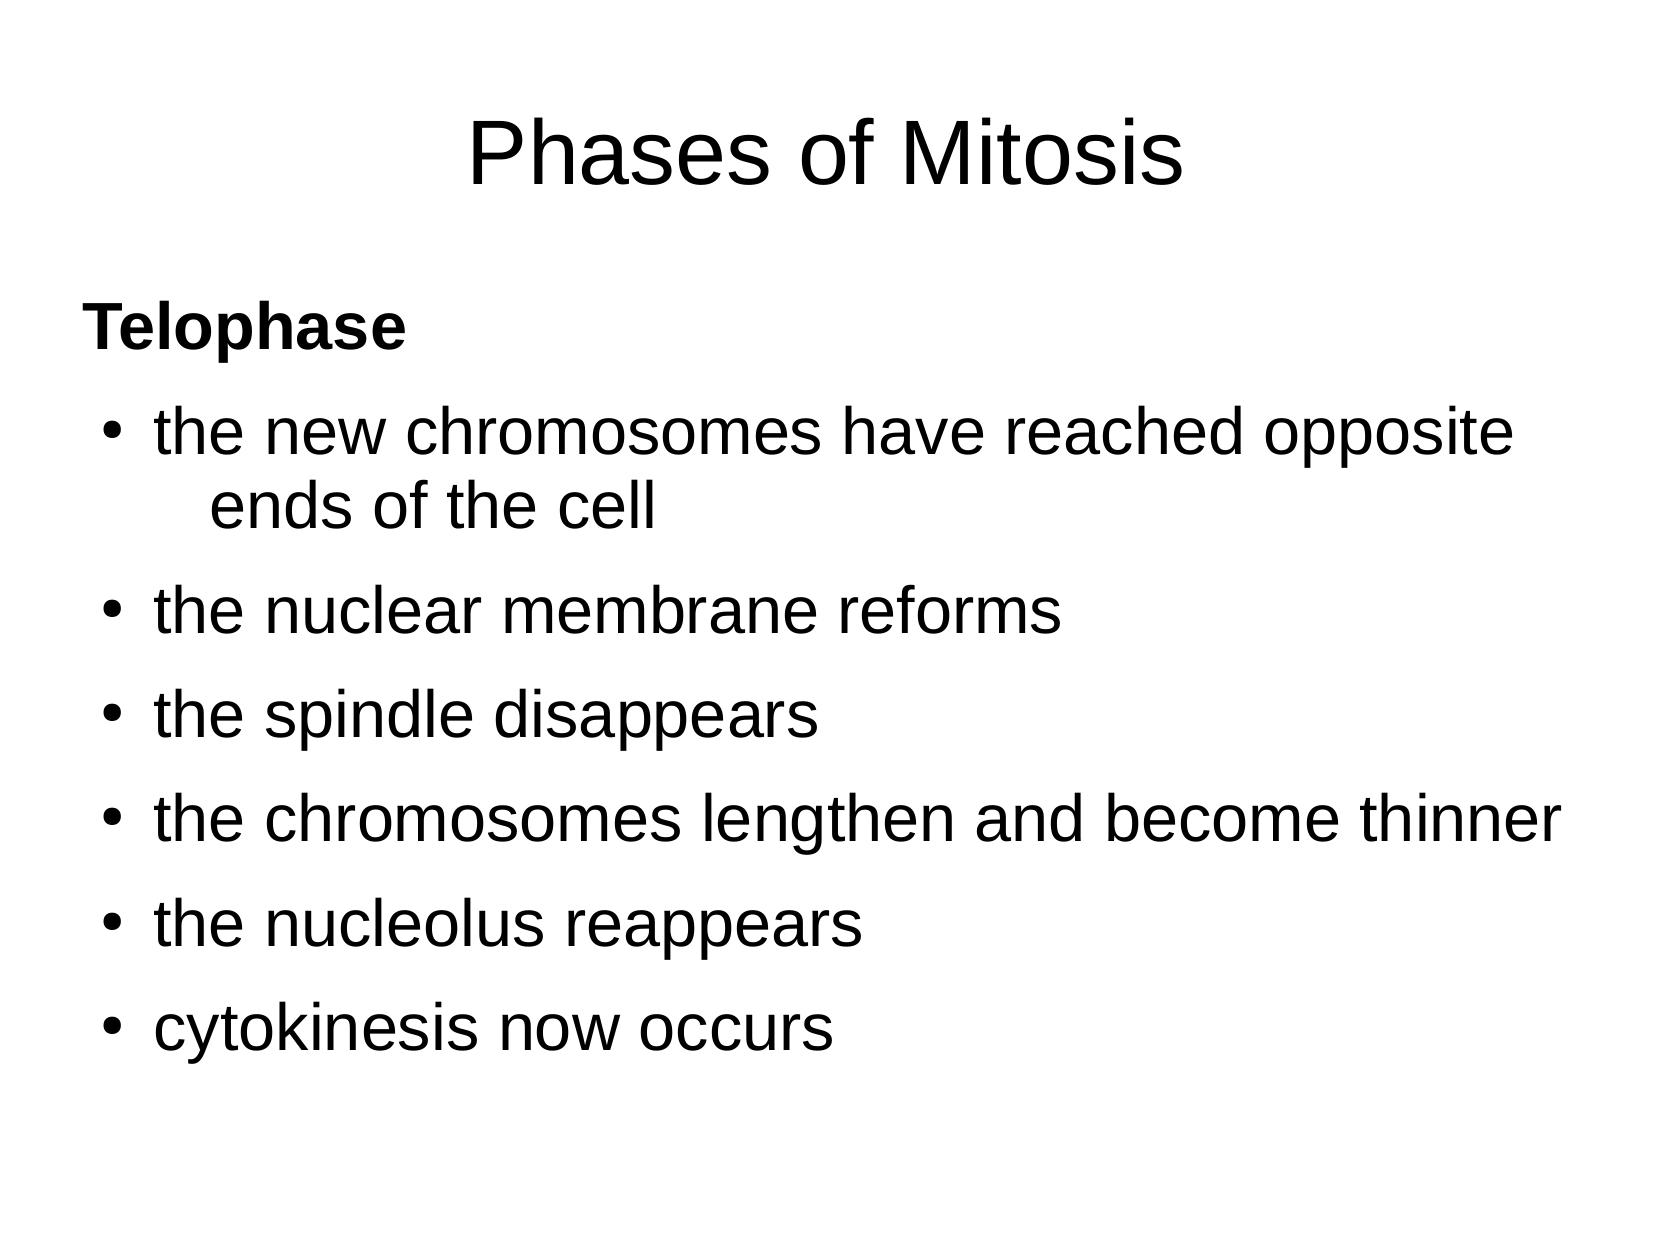

Phases of Mitosis
# Telophase
the new chromosomes have reached opposite ends of the cell
the nuclear membrane reforms
the spindle disappears
the chromosomes lengthen and become thinner
the nucleolus reappears
cytokinesis now occurs